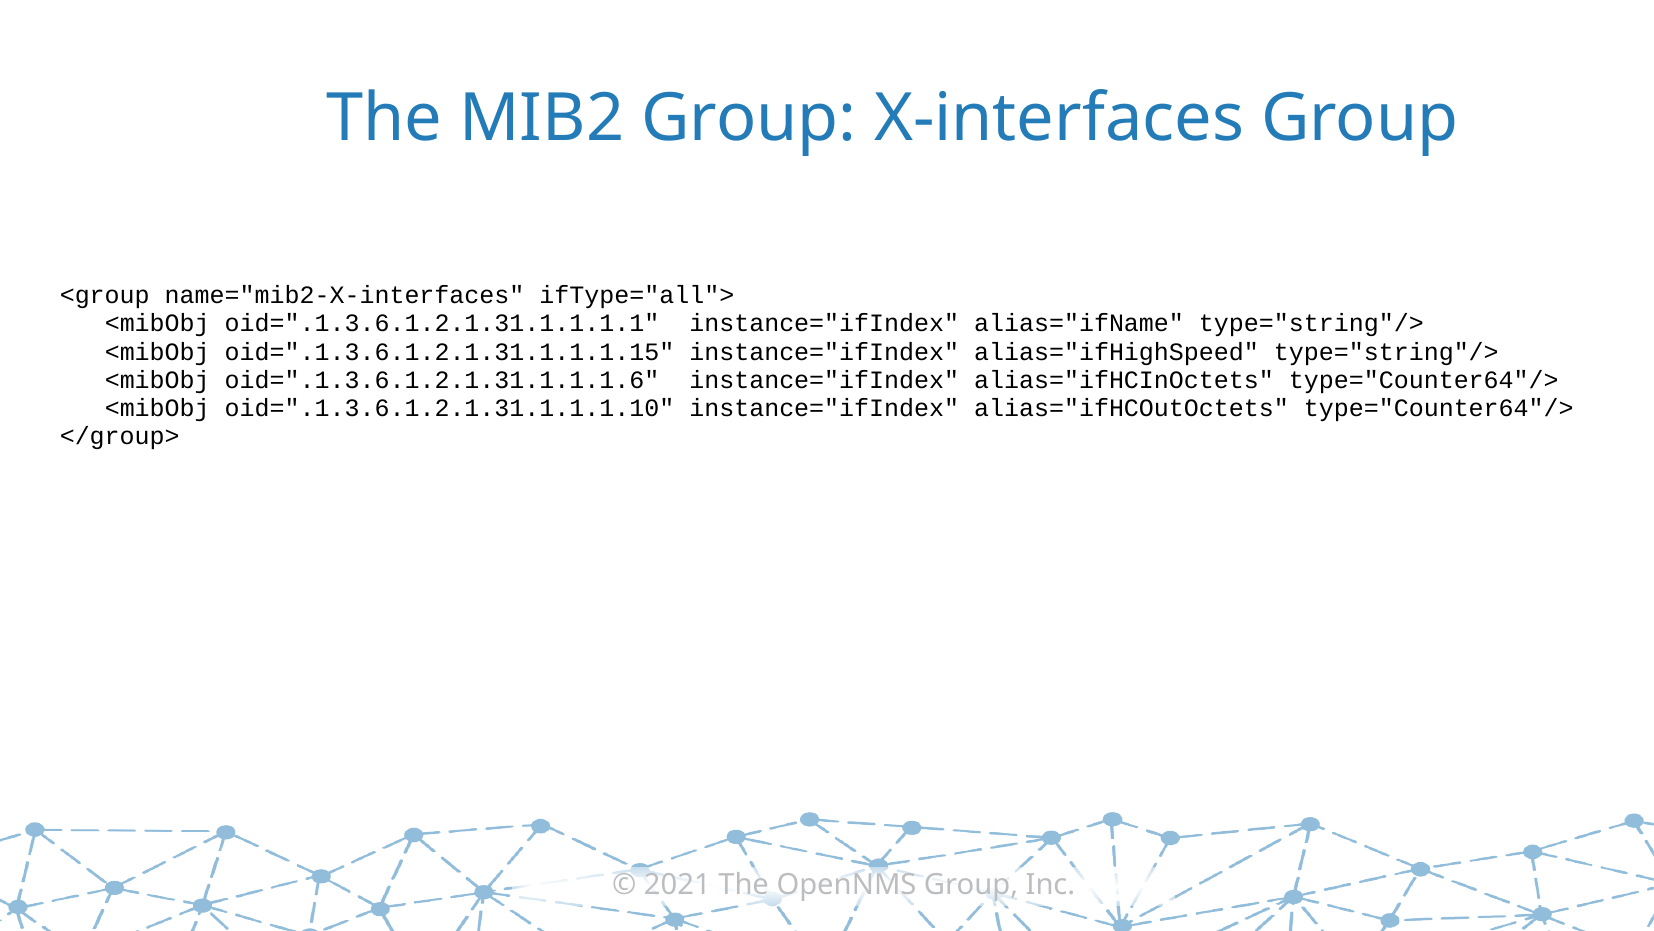

# The MIB2 Group: X-interfaces Group
<group name="mib2-X-interfaces" ifType="all">
 <mibObj oid=".1.3.6.1.2.1.31.1.1.1.1" instance="ifIndex" alias="ifName" type="string"/>
 <mibObj oid=".1.3.6.1.2.1.31.1.1.1.15" instance="ifIndex" alias="ifHighSpeed" type="string"/>
 <mibObj oid=".1.3.6.1.2.1.31.1.1.1.6" instance="ifIndex" alias="ifHCInOctets" type="Counter64"/>
 <mibObj oid=".1.3.6.1.2.1.31.1.1.1.10" instance="ifIndex" alias="ifHCOutOctets" type="Counter64"/>
</group>